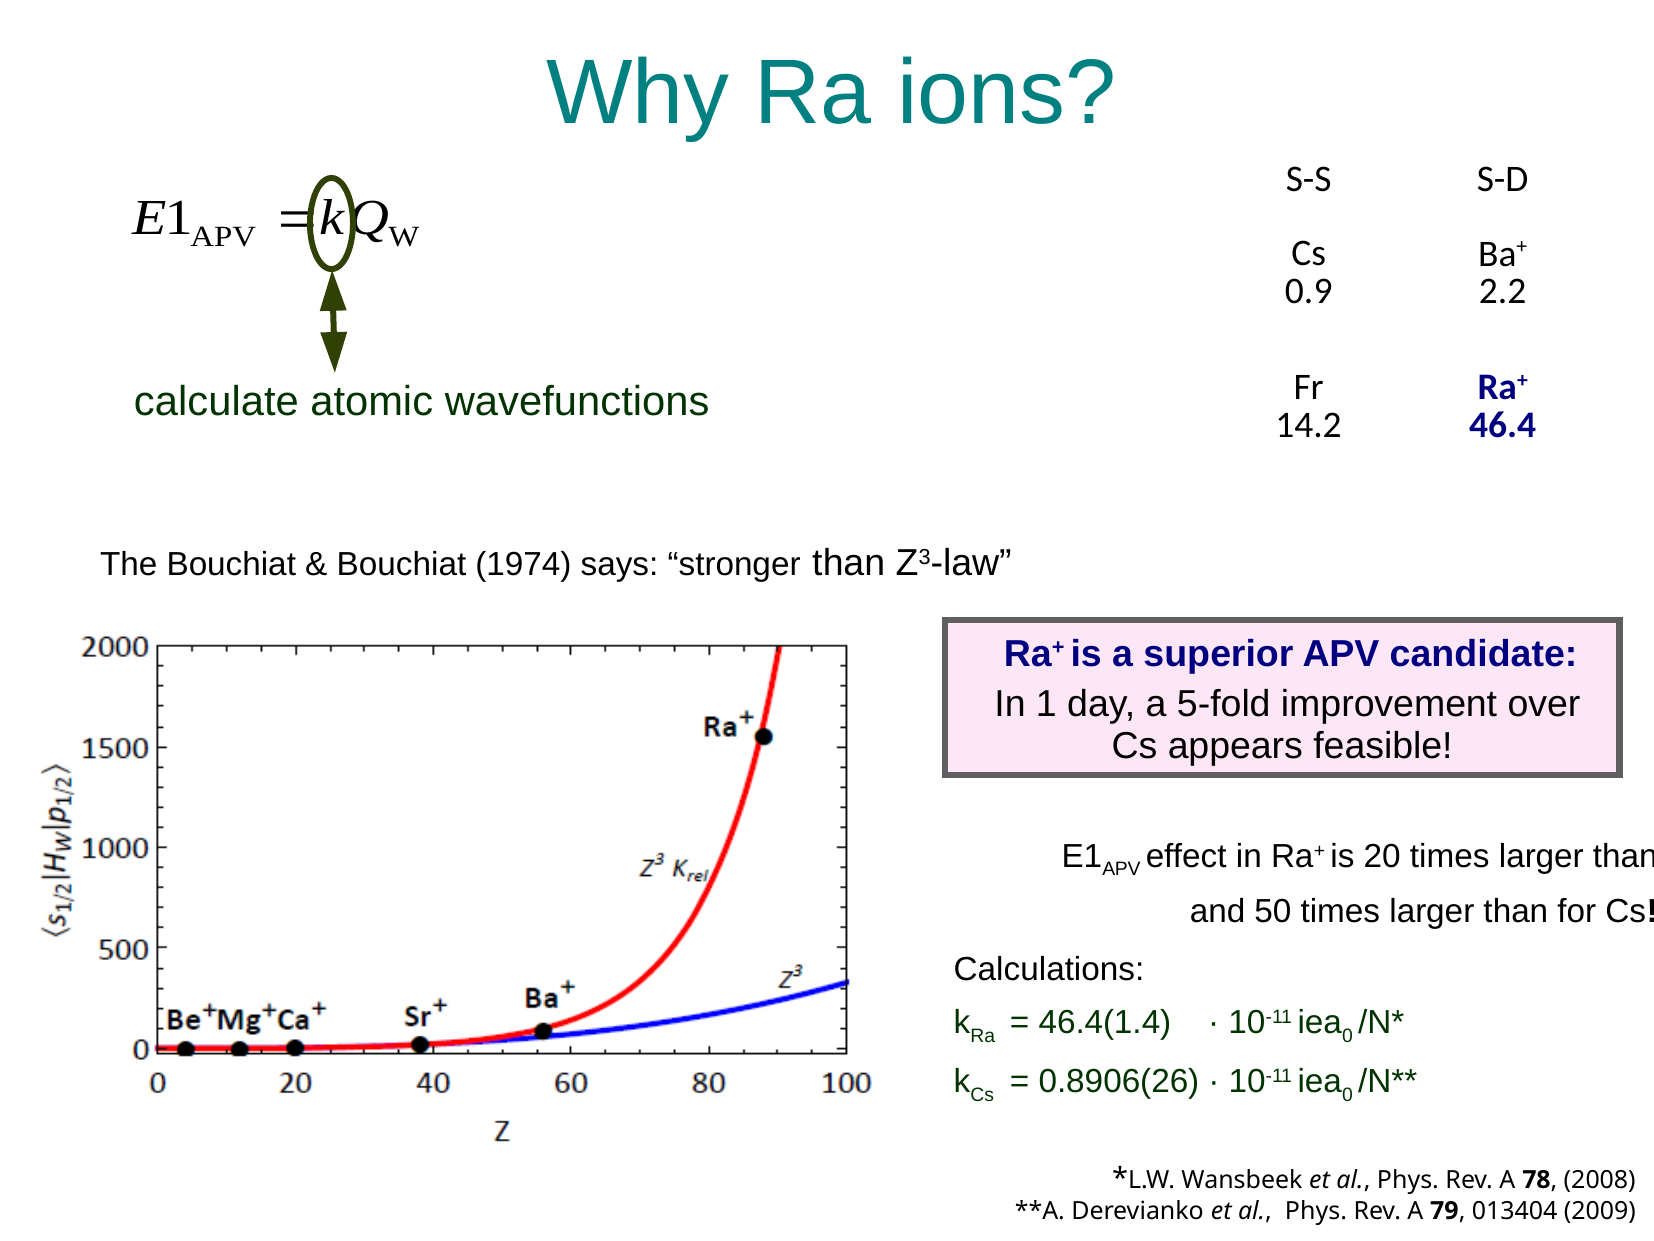

# Why Ra ions?
calculate atomic wavefunctions
| S-S | S-D |
| --- | --- |
| Cs 0.9 | Ba+ 2.2 |
| Fr 14.2 | Ra+ 46.4 |
The Bouchiat & Bouchiat (1974) says: “stronger than Z3-law”
Ra+ is a superior APV candidate:
 In 1 day, a 5-fold improvement over Cs appears feasible!
E1APV effect in Ra+ is 20 times larger than for Ba+,
 and 50 times larger than for Cs!
Calculations:
kRa 	= 46.4(1.4) · 10-11 iea0 /N*
kCs 	= 0.8906(26) · 10-11 iea0 /N**
*L.W. Wansbeek et al., Phys. Rev. A 78, (2008)
**A. Derevianko et al., Phys. Rev. A 79, 013404 (2009)